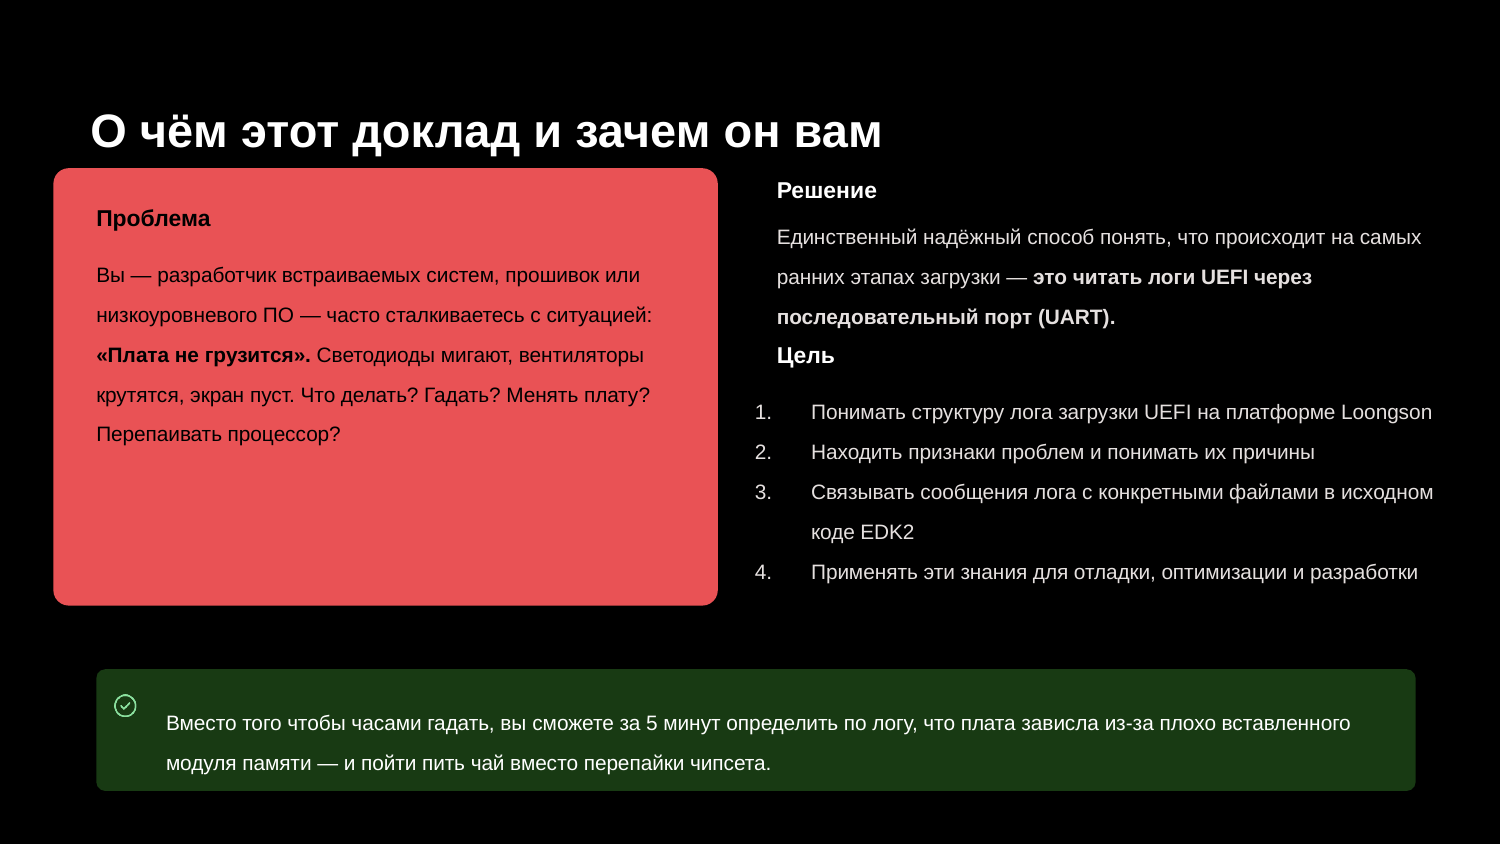

О чём этот доклад и зачем он вам
Решение
Проблема
Единственный надёжный способ понять, что происходит на самых ранних этапах загрузки — это читать логи UEFI через последовательный порт (UART).
Вы — разработчик встраиваемых систем, прошивок или низкоуровневого ПО — часто сталкиваетесь с ситуацией: «Плата не грузится». Светодиоды мигают, вентиляторы крутятся, экран пуст. Что делать? Гадать? Менять плату? Перепаивать процессор?
Цель
Понимать структуру лога загрузки UEFI на платформе Loongson
Находить признаки проблем и понимать их причины
Связывать сообщения лога с конкретными файлами в исходном коде EDK2
Применять эти знания для отладки, оптимизации и разработки
Вместо того чтобы часами гадать, вы сможете за 5 минут определить по логу, что плата зависла из-за плохо вставленного модуля памяти — и пойти пить чай вместо перепайки чипсета.